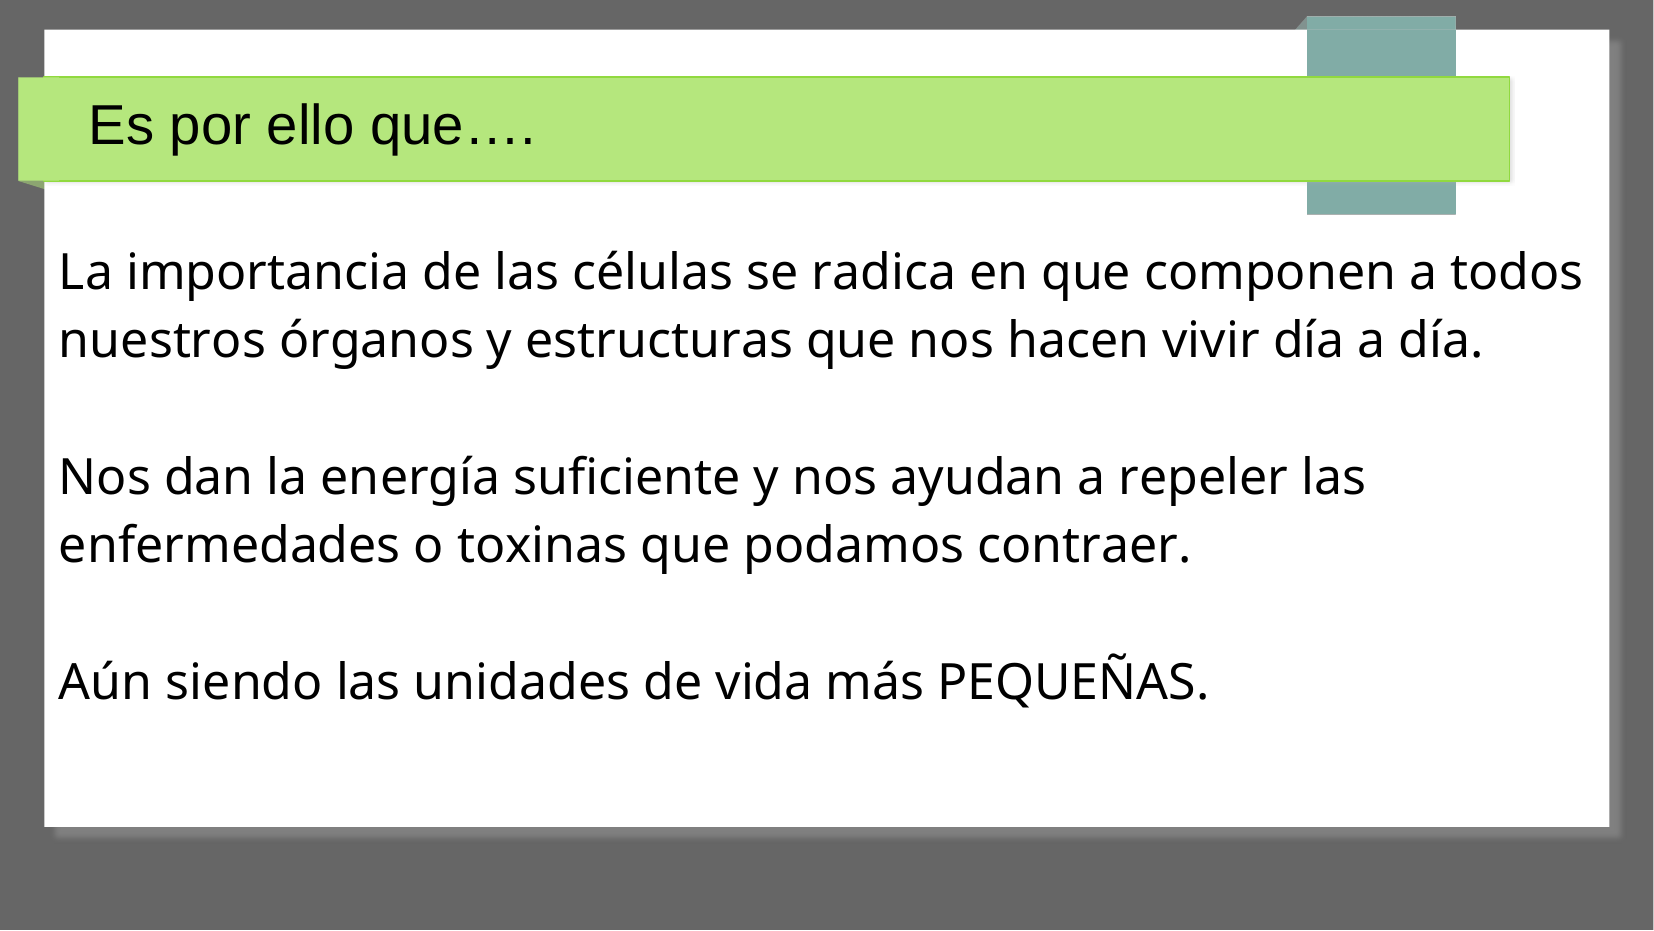

# Es por ello que….
La importancia de las células se radica en que componen a todos nuestros órganos y estructuras que nos hacen vivir día a día.
Nos dan la energía suficiente y nos ayudan a repeler las enfermedades o toxinas que podamos contraer.
Aún siendo las unidades de vida más PEQUEÑAS.